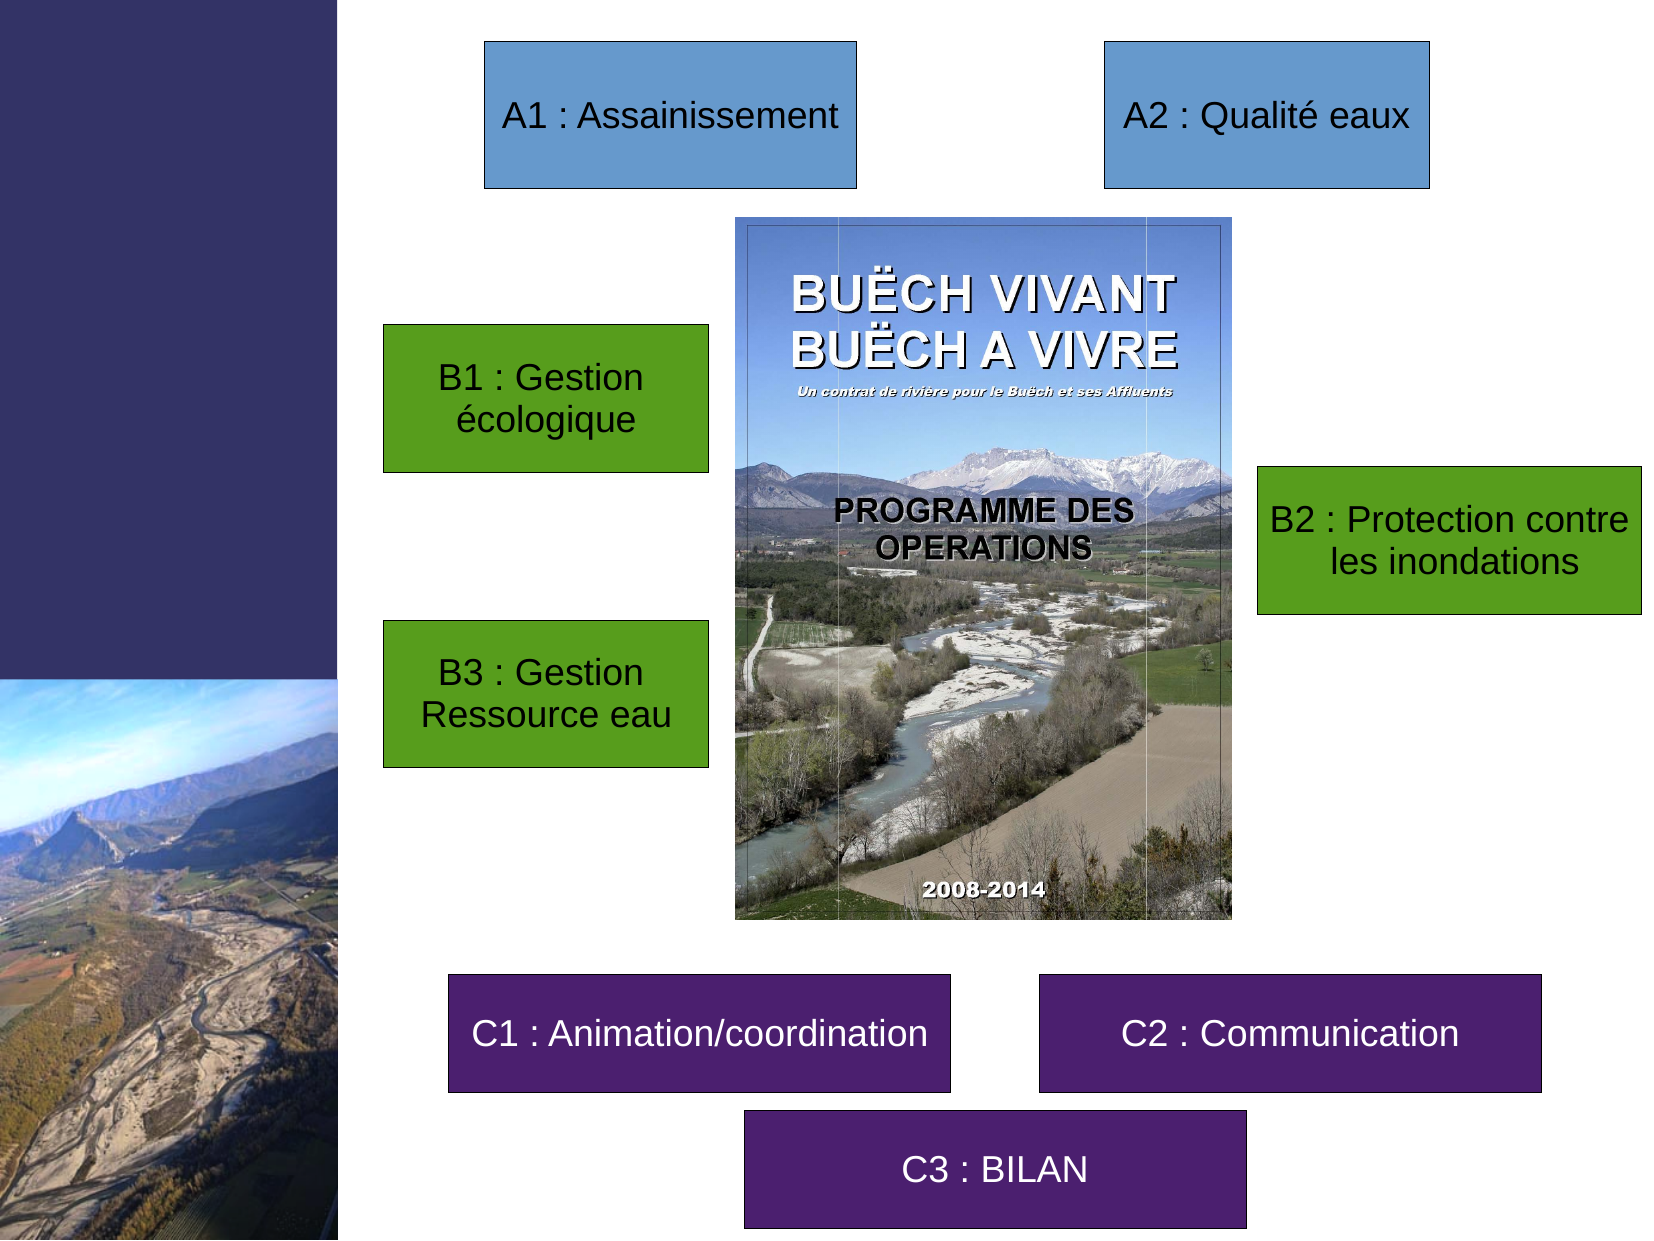

A1 : Assainissement
A2 : Qualité eaux
B1 : Gestion
écologique
B2 : Protection contre
 les inondations
B3 : Gestion
Ressource eau
C1 : Animation/coordination
C2 : Communication
C3 : BILAN